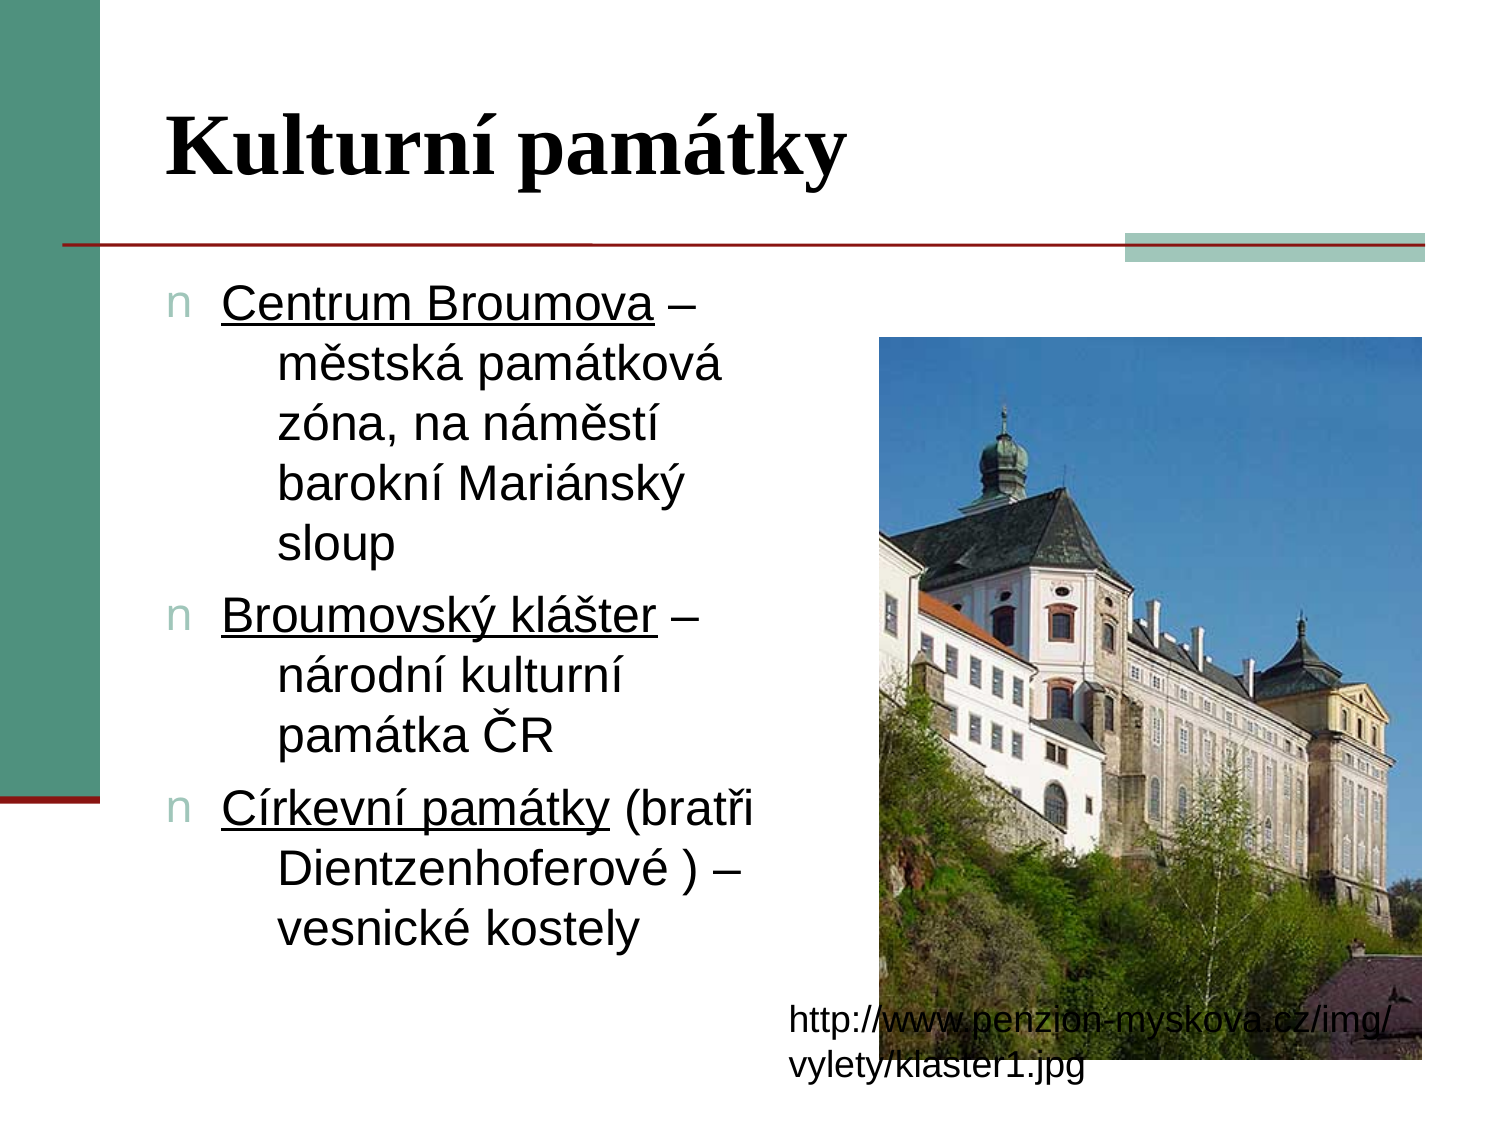

# Kulturní památky
Centrum Broumova – městská památková zóna, na náměstí barokní Mariánský sloup
Broumovský klášter – národní kulturní památka ČR
Církevní památky (bratři Dientzenhoferové ) – vesnické kostely
http://www.penzion-myskova.cz/img/vylety/klaster1.jpg